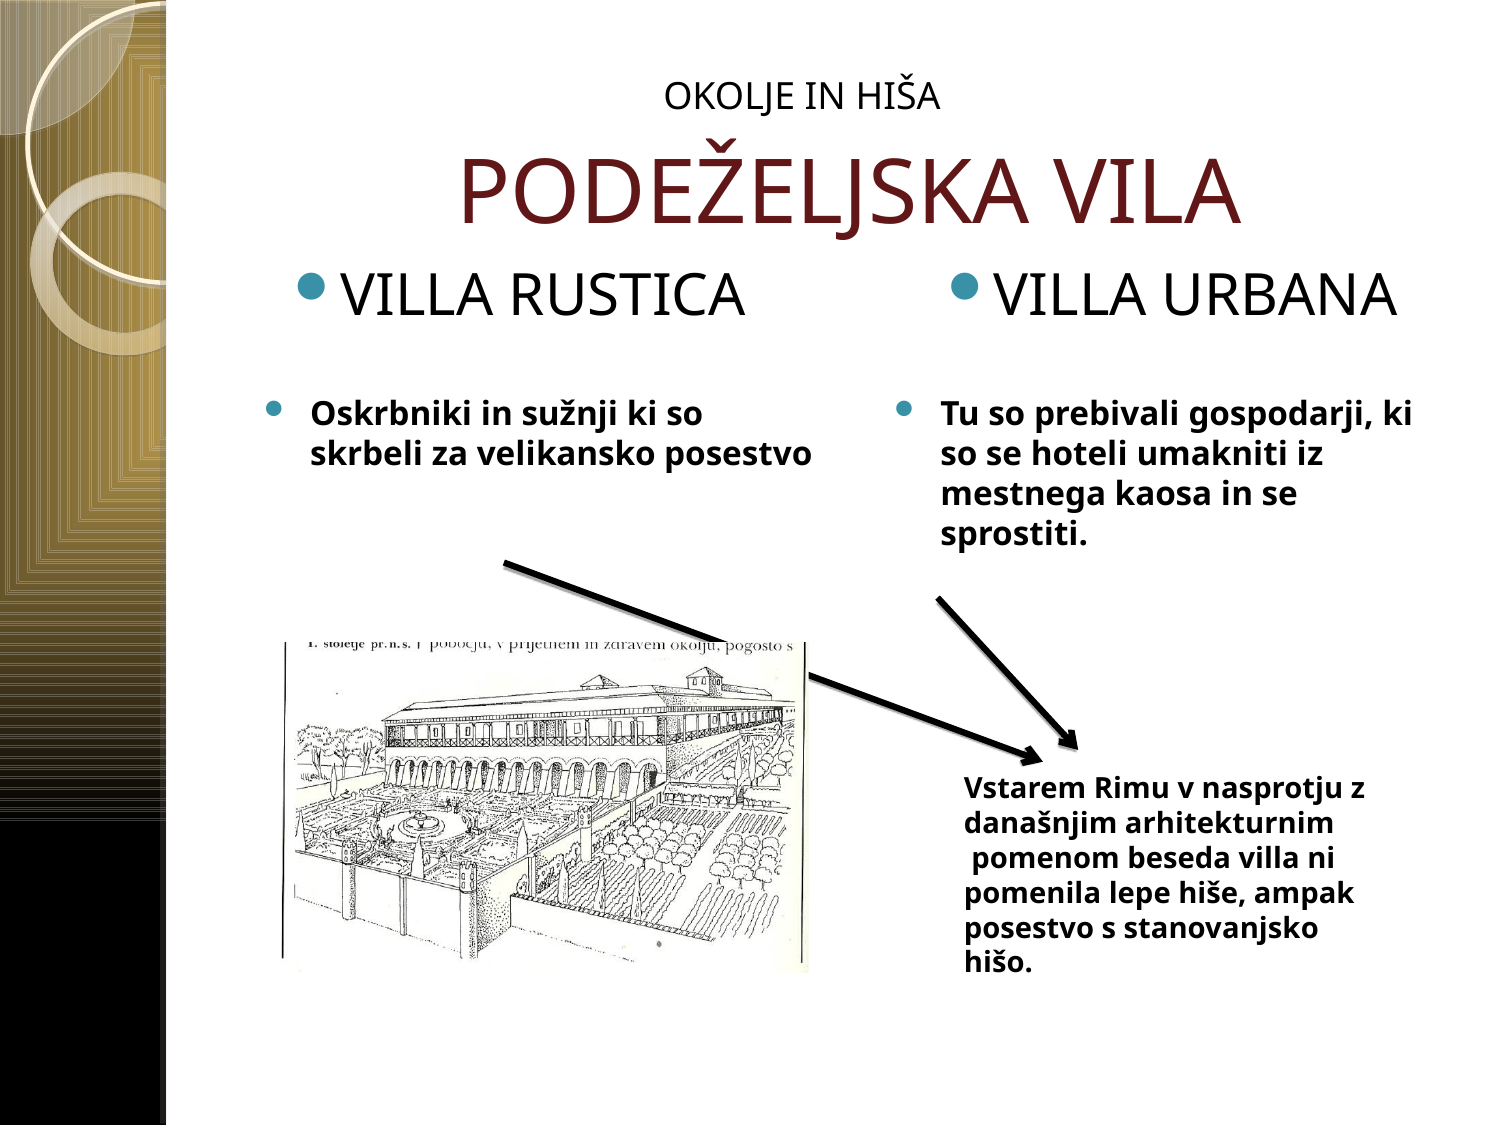

OKOLJE IN HIŠA
# PODEŽELJSKA VILA
VILLA RUSTICA
Oskrbniki in sužnji ki so skrbeli za velikansko posestvo
VILLA URBANA
Tu so prebivali gospodarji, ki so se hoteli umakniti iz mestnega kaosa in se sprostiti.
Vstarem Rimu v nasprotju z današnjim arhitekturnim
 pomenom beseda villa ni pomenila lepe hiše, ampak posestvo s stanovanjsko hišo.